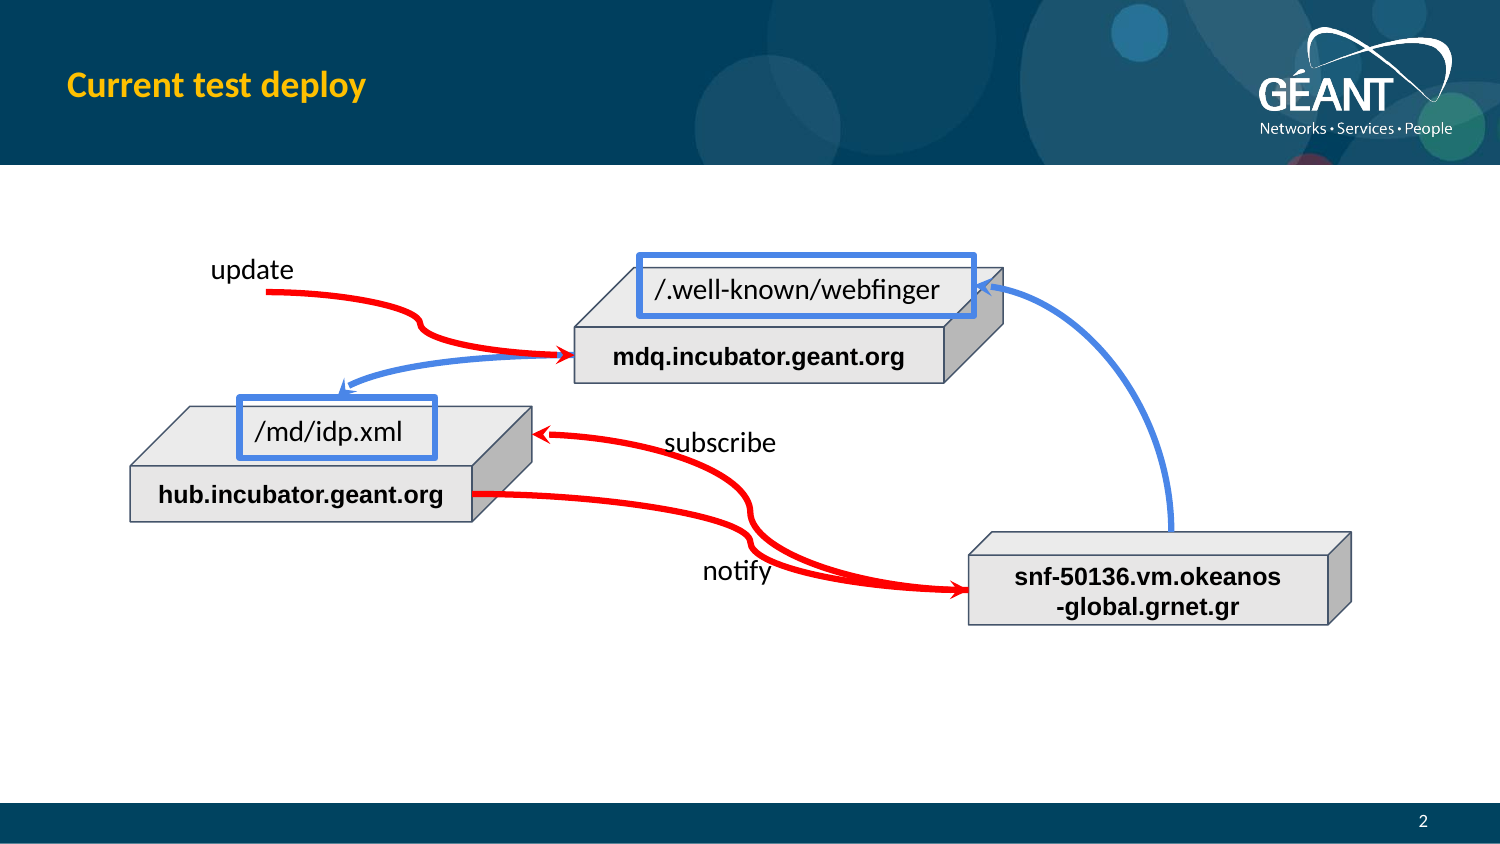

# Current test deploy
update
/.well-known/webfinger
mdq.incubator.geant.org
/md/idp.xml
hub.incubator.geant.org
subscribe
snf-50136.vm.okeanos
-global.grnet.gr
notify